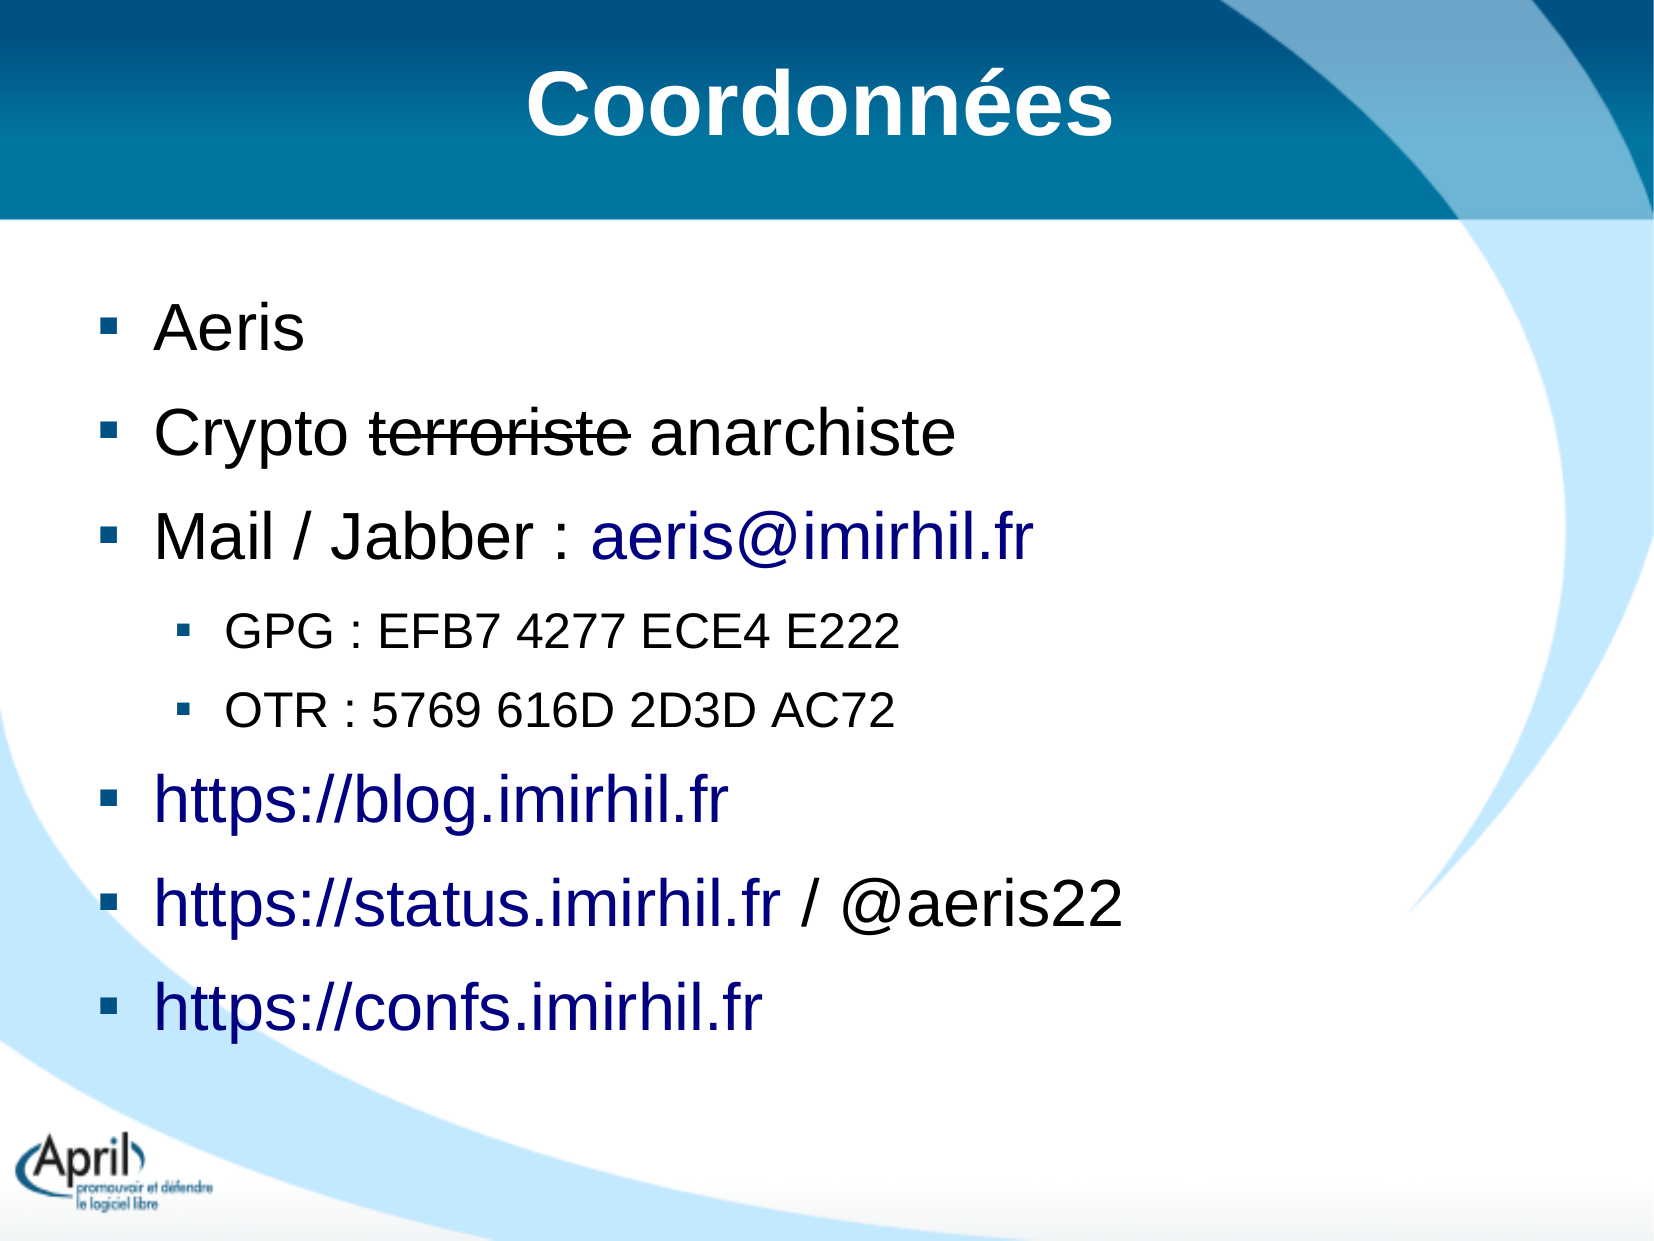

# Coordonnées
Aeris
Crypto terroriste anarchiste
Mail / Jabber : aeris@imirhil.fr
GPG : EFB7 4277 ECE4 E222
OTR : 5769 616D 2D3D AC72
https://blog.imirhil.fr
https://status.imirhil.fr / @aeris22
https://confs.imirhil.fr